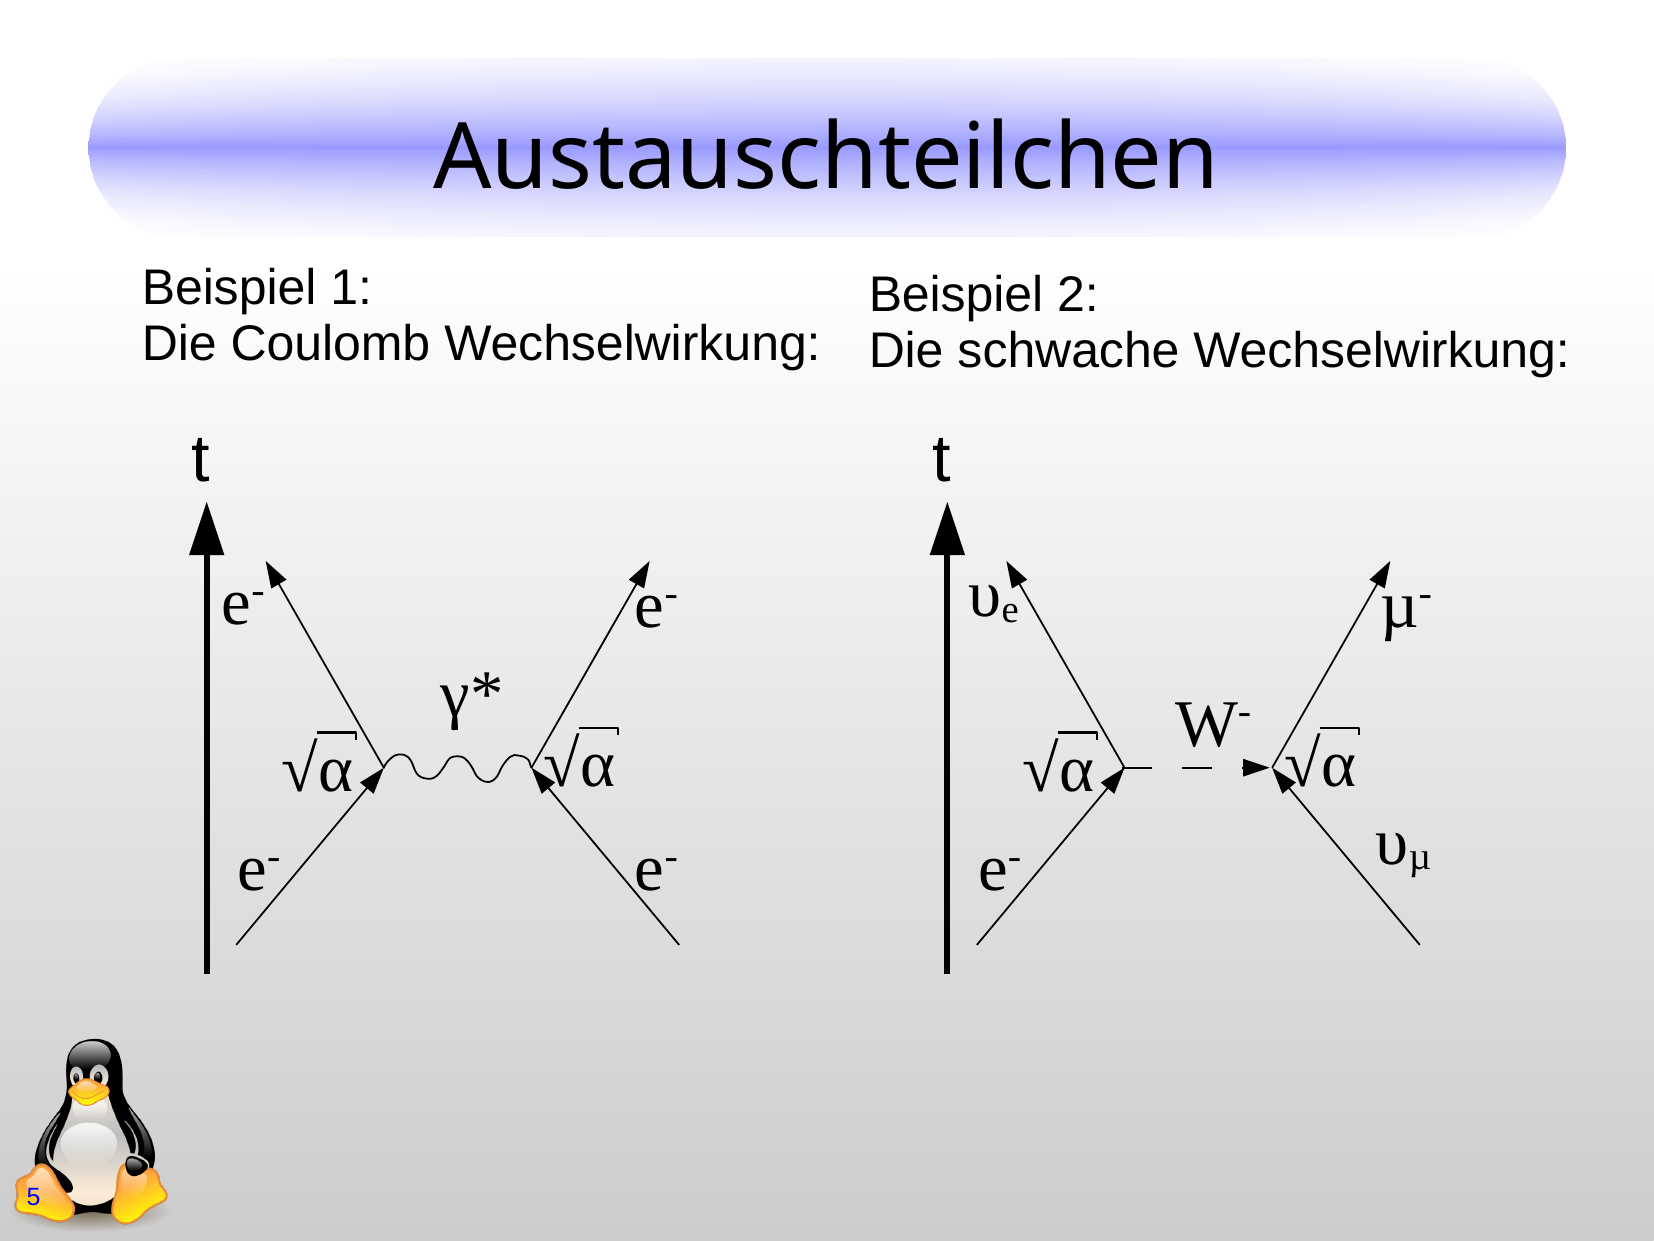

# Austauschteilchen
Beispiel 1:
Die Coulomb Wechselwirkung:
Beispiel 2:
Die schwache Wechselwirkung:
t
t
υe
e-
e-
µ-
γ*
W-
√α
√α
√α
√α
υµ
e-
e-
e-